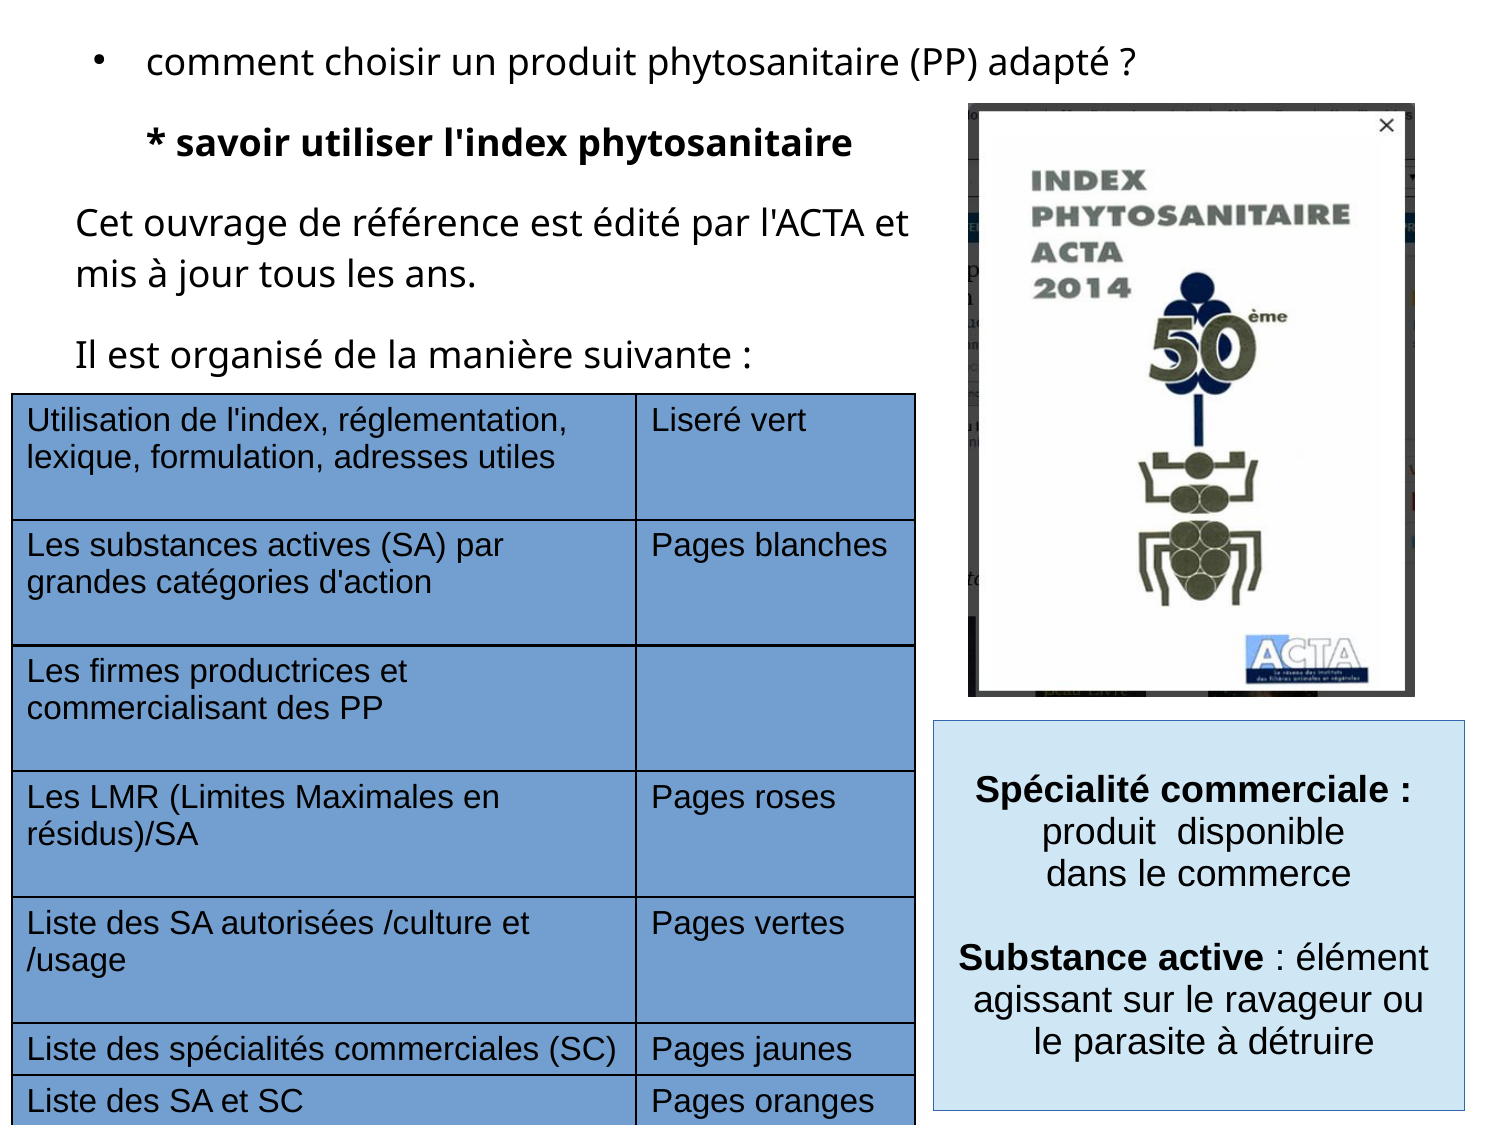

# comment choisir un produit phytosanitaire (PP) adapté ?
* savoir utiliser l'index phytosanitaire
Cet ouvrage de référence est édité par l'ACTA et
mis à jour tous les ans.
Il est organisé de la manière suivante :
| Utilisation de l'index, réglementation, lexique, formulation, adresses utiles | Liseré vert |
| --- | --- |
| Les substances actives (SA) par grandes catégories d'action | Pages blanches |
| Les firmes productrices et commercialisant des PP | |
| Les LMR (Limites Maximales en résidus)/SA | Pages roses |
| Liste des SA autorisées /culture et /usage | Pages vertes |
| Liste des spécialités commerciales (SC) | Pages jaunes |
| Liste des SA et SC | Pages oranges |
Spécialité commerciale :
produit disponible
dans le commerce
Substance active : élément
agissant sur le ravageur ou
 le parasite à détruire